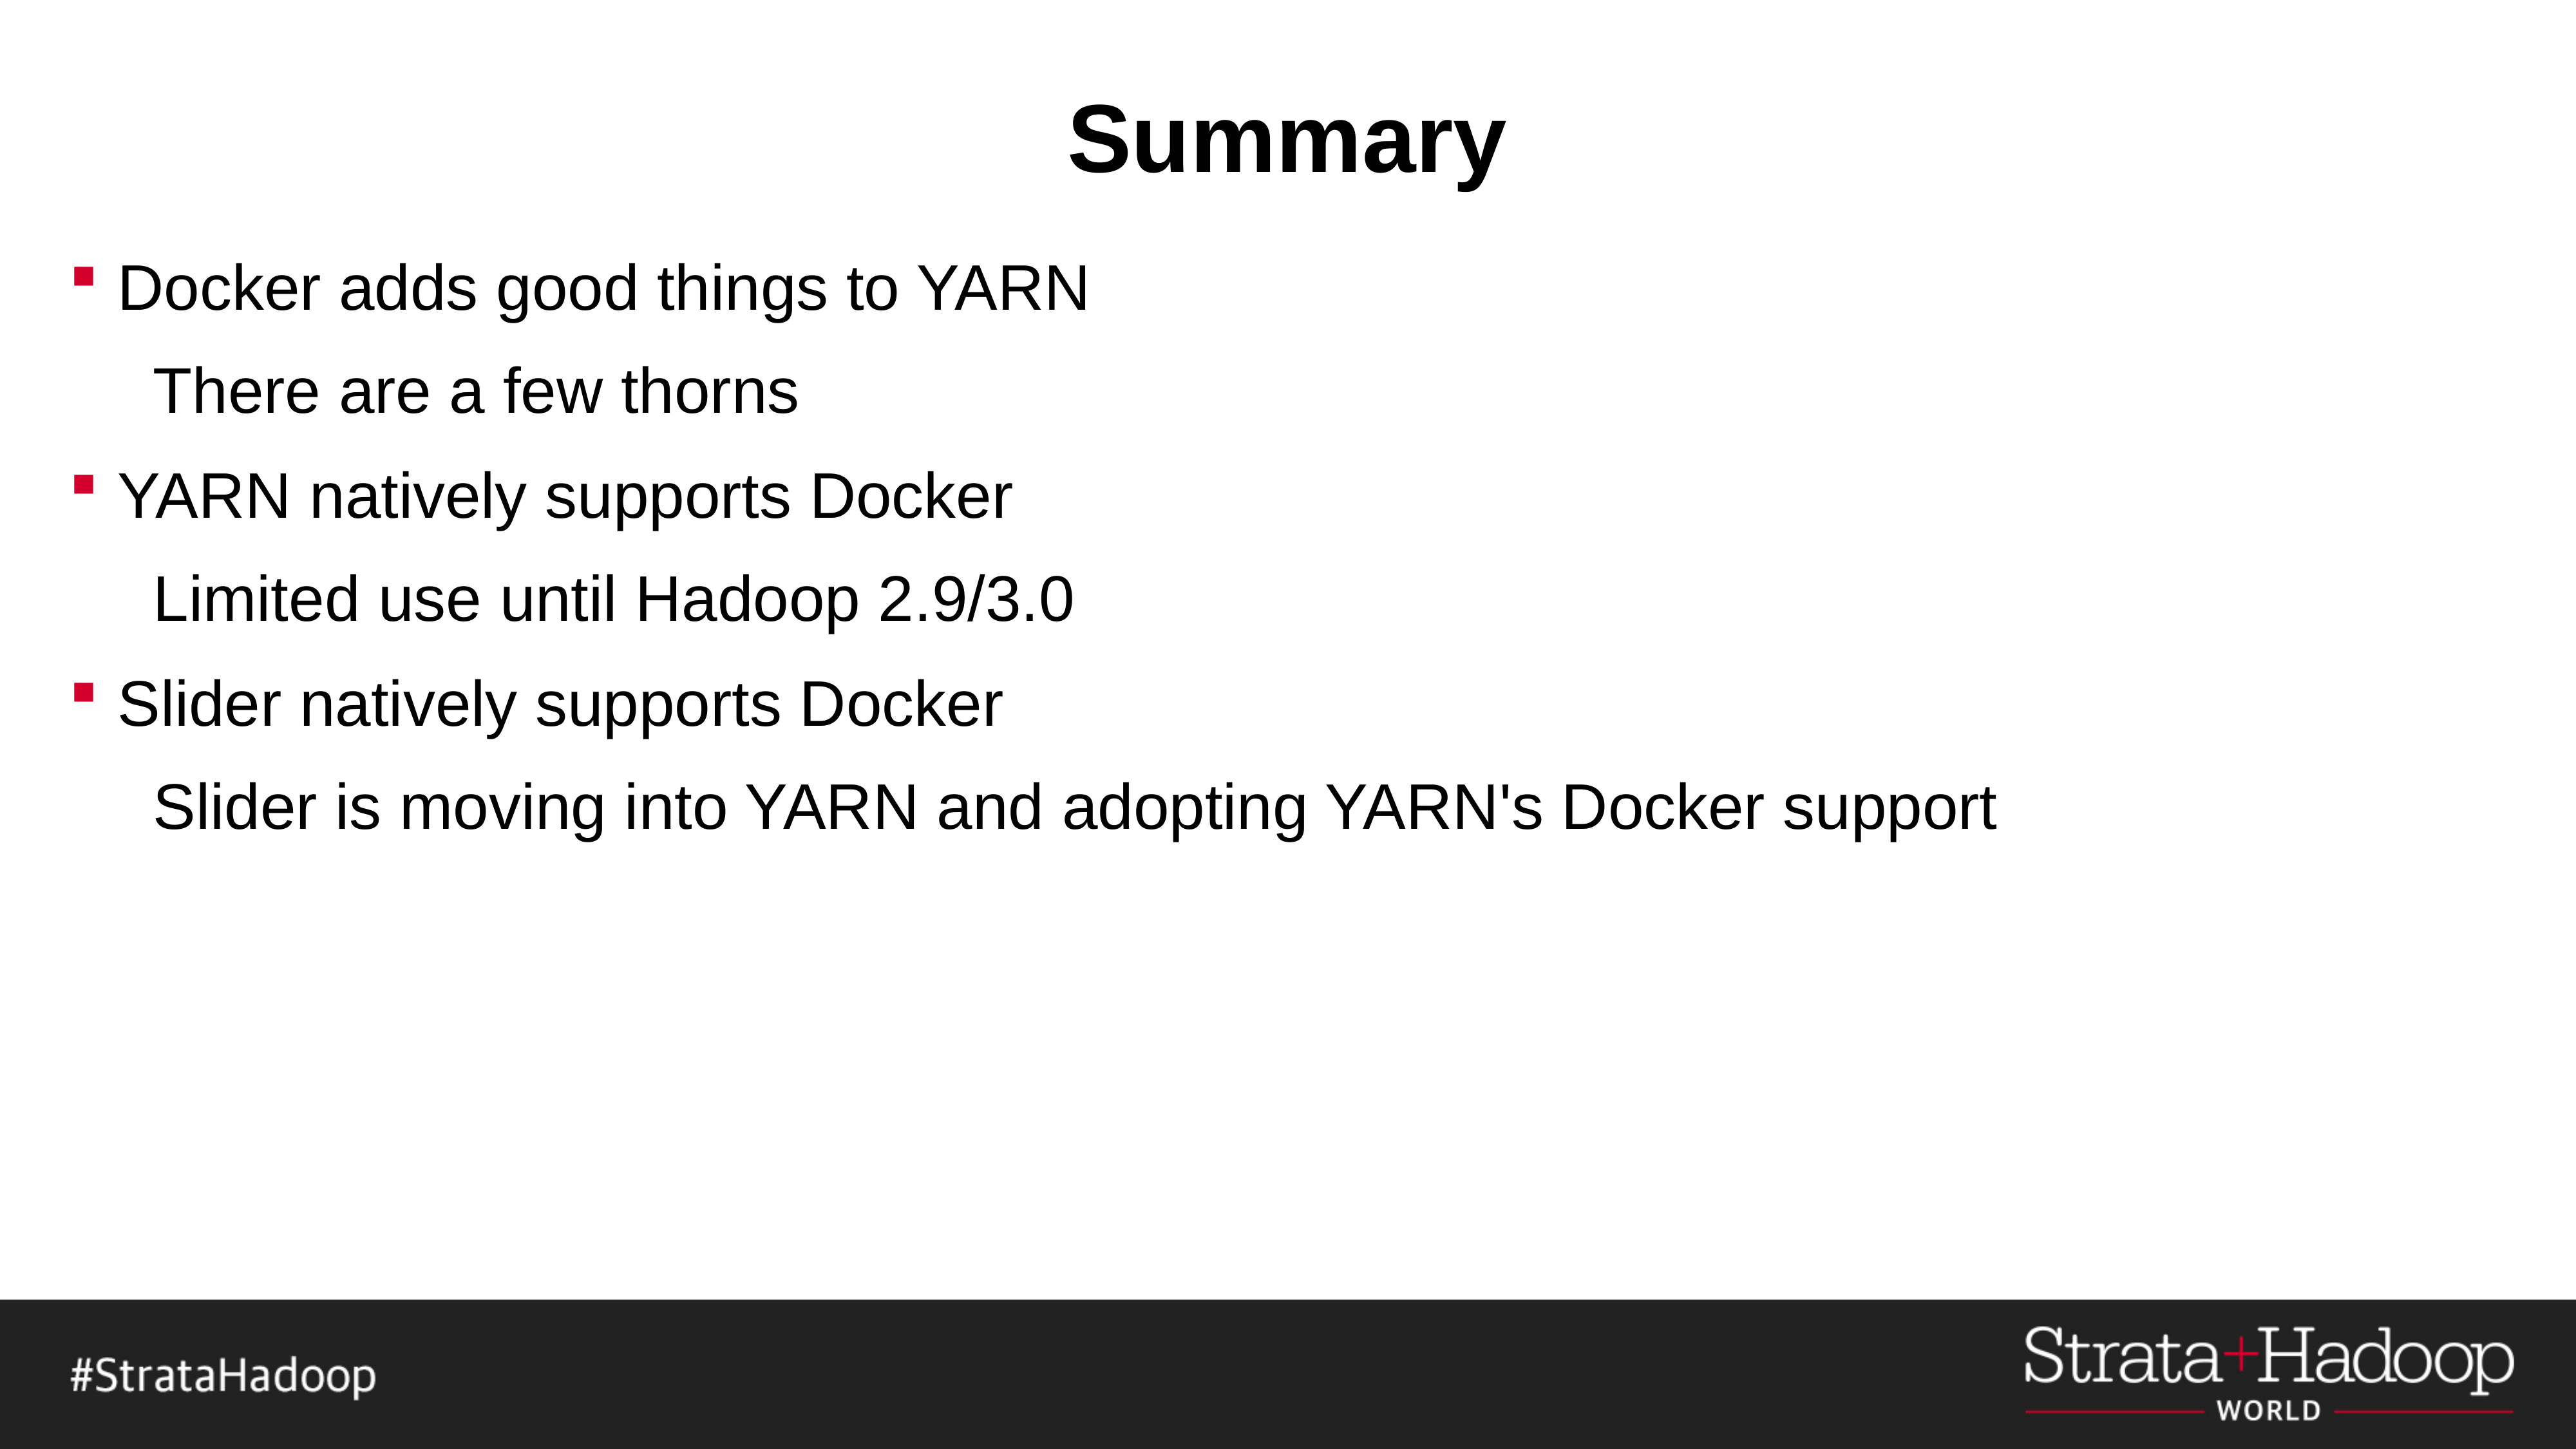

# Summary
Docker adds good things to YARN
There are a few thorns
YARN natively supports Docker
Limited use until Hadoop 2.9/3.0
Slider natively supports Docker
Slider is moving into YARN and adopting YARN's Docker support